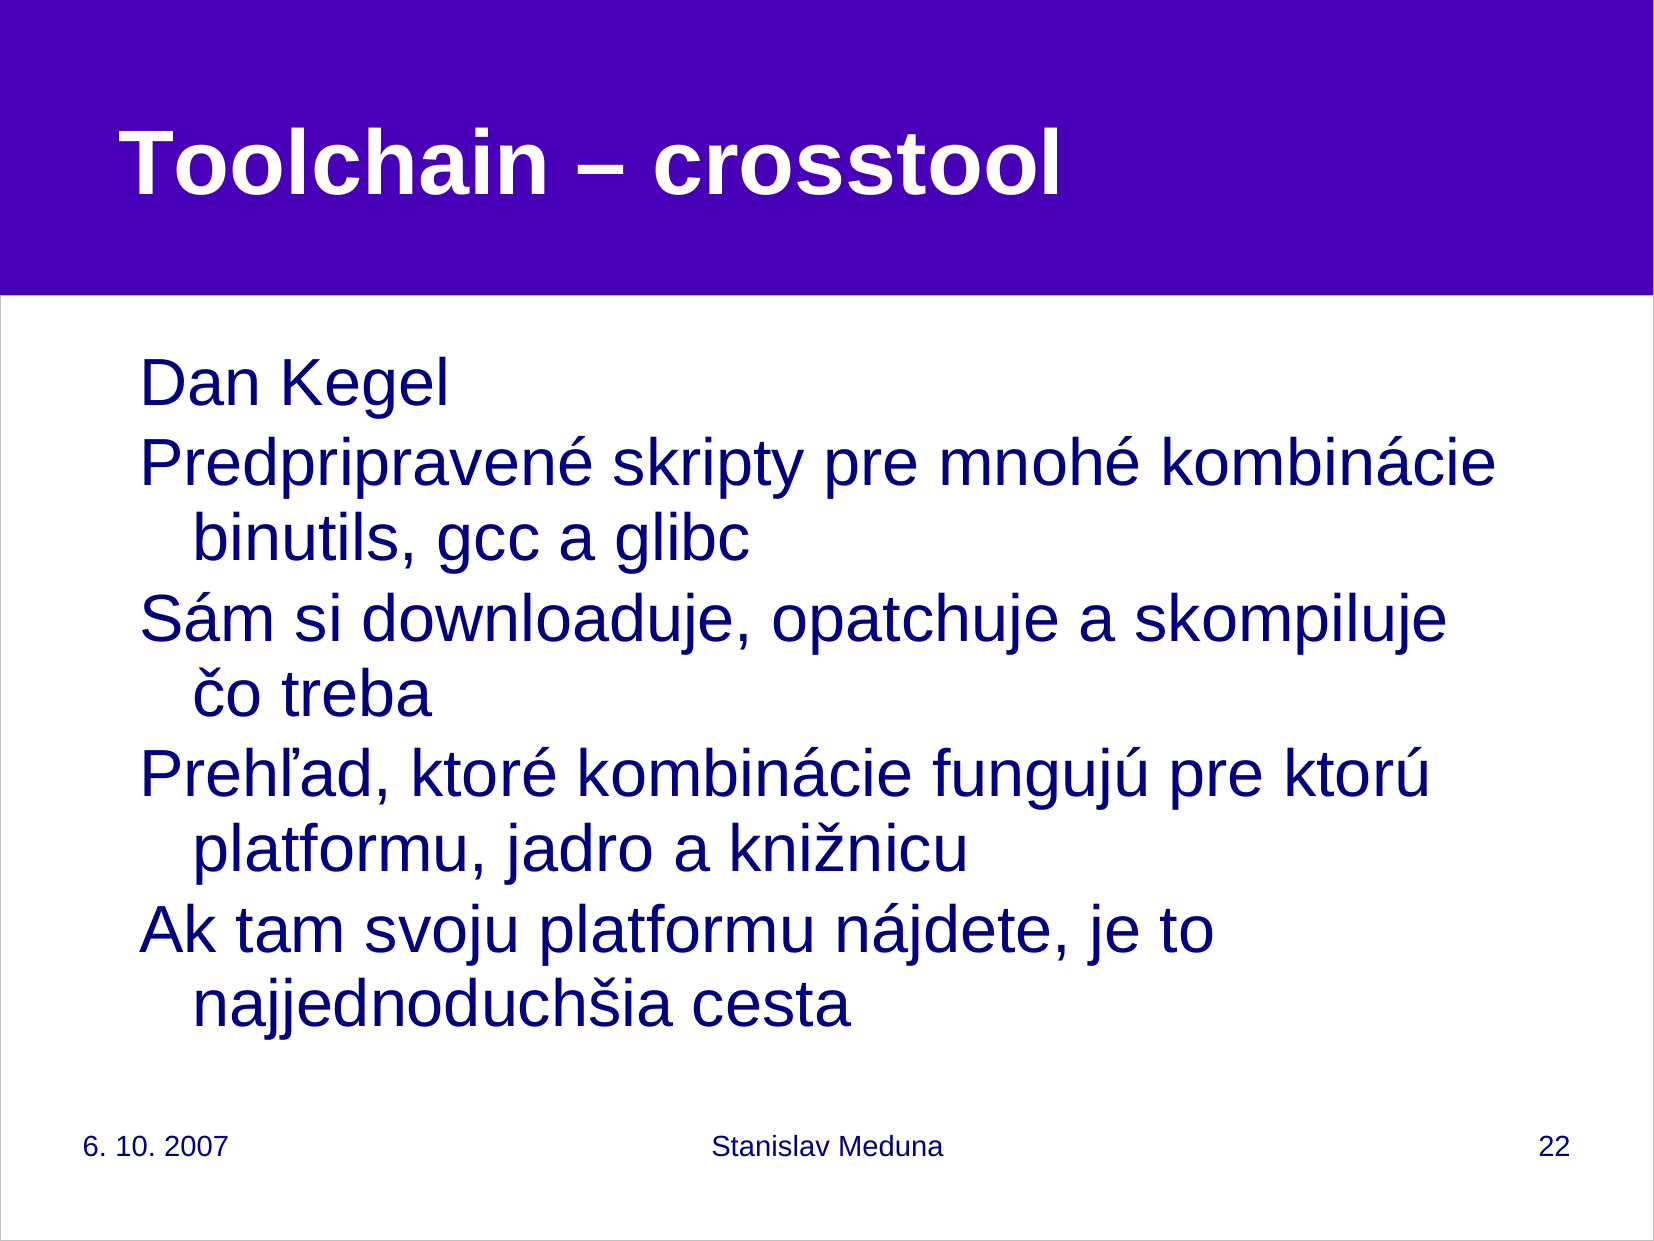

# Toolchain – crosstool
Dan Kegel
Predpripravené skripty pre mnohé kombinácie binutils, gcc a glibc
Sám si downloaduje, opatchuje a skompiluje čo treba
Prehľad, ktoré kombinácie fungujú pre ktorú platformu, jadro a knižnicu
Ak tam svoju platformu nájdete, je to najjednoduchšia cesta
6. 10. 2007
Stanislav Meduna
22